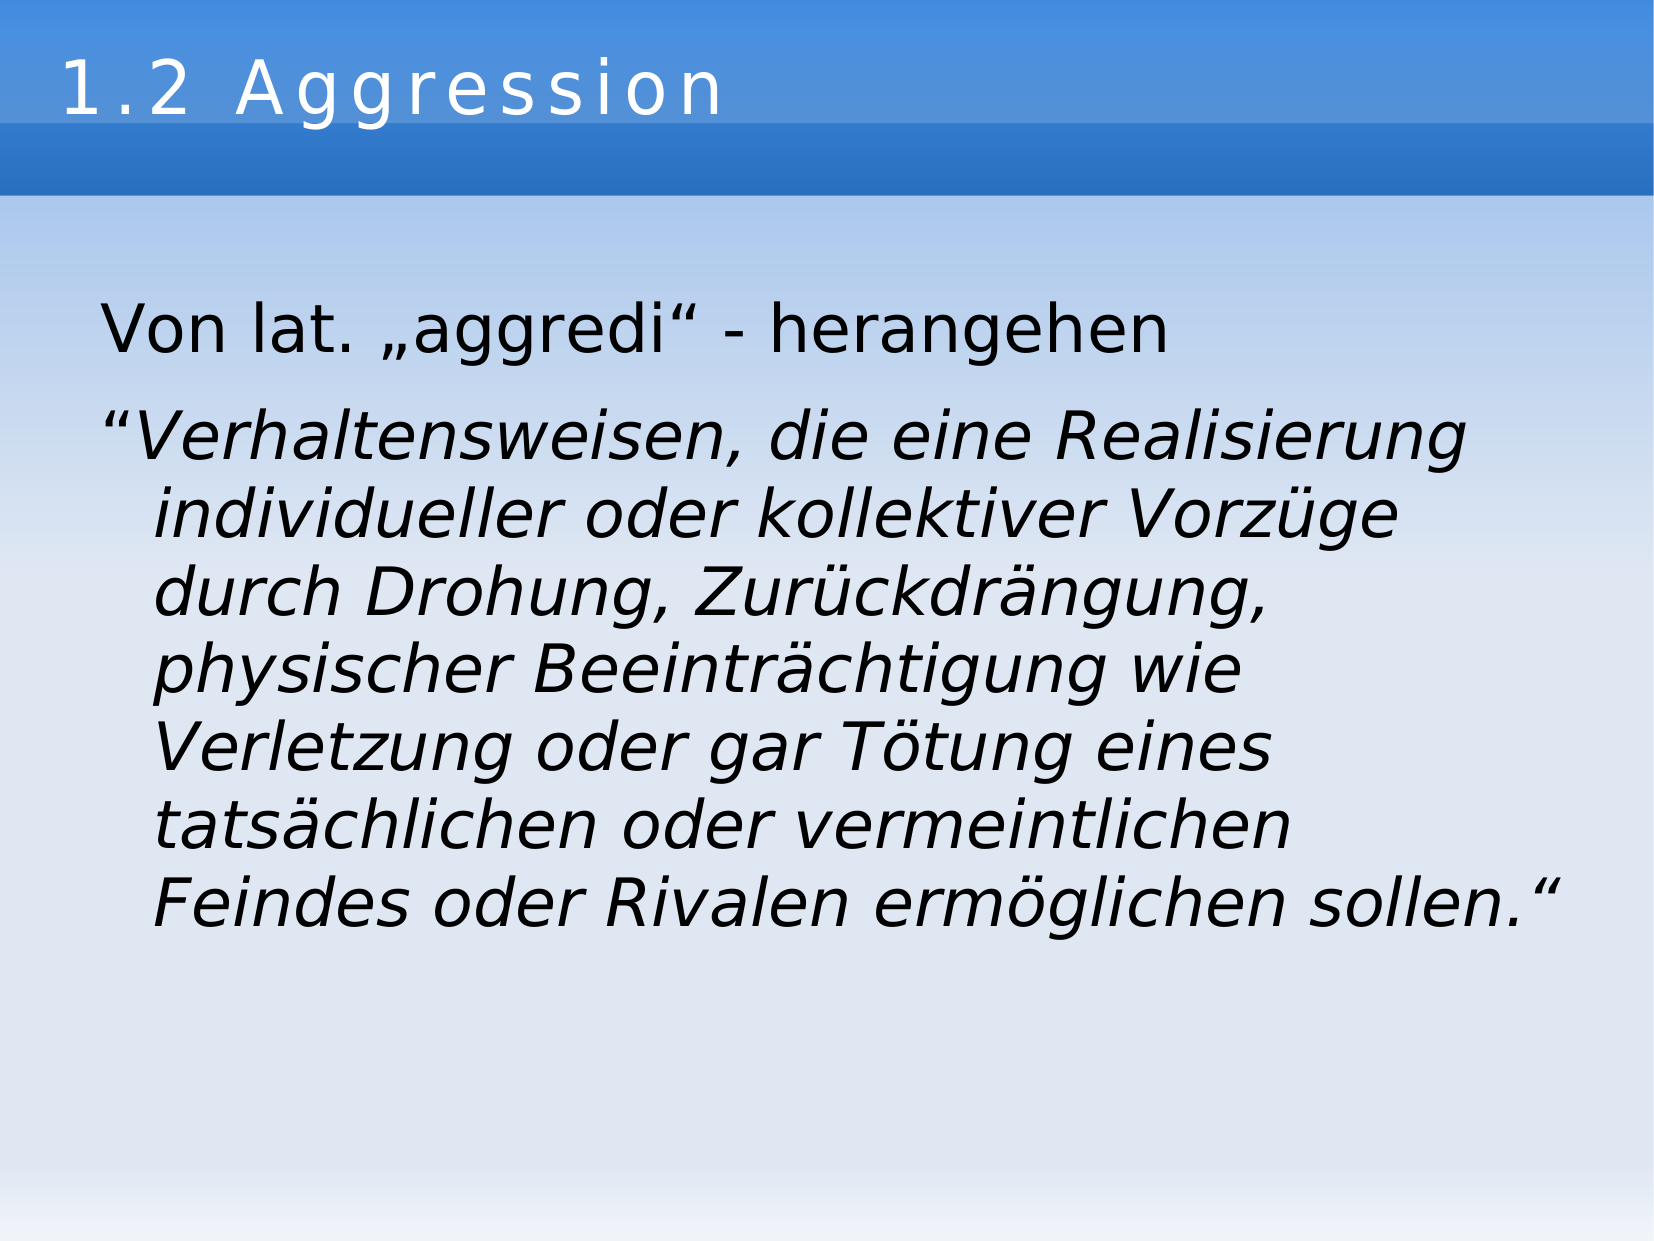

# 1.2 Aggression
Von lat. „aggredi“ - herangehen
“Verhaltensweisen, die eine Realisierung individueller oder kollektiver Vorzüge durch Drohung, Zurückdrängung, physischer Beeinträchtigung wie Verletzung oder gar Tötung eines tatsächlichen oder vermeintlichen Feindes oder Rivalen ermöglichen sollen.“